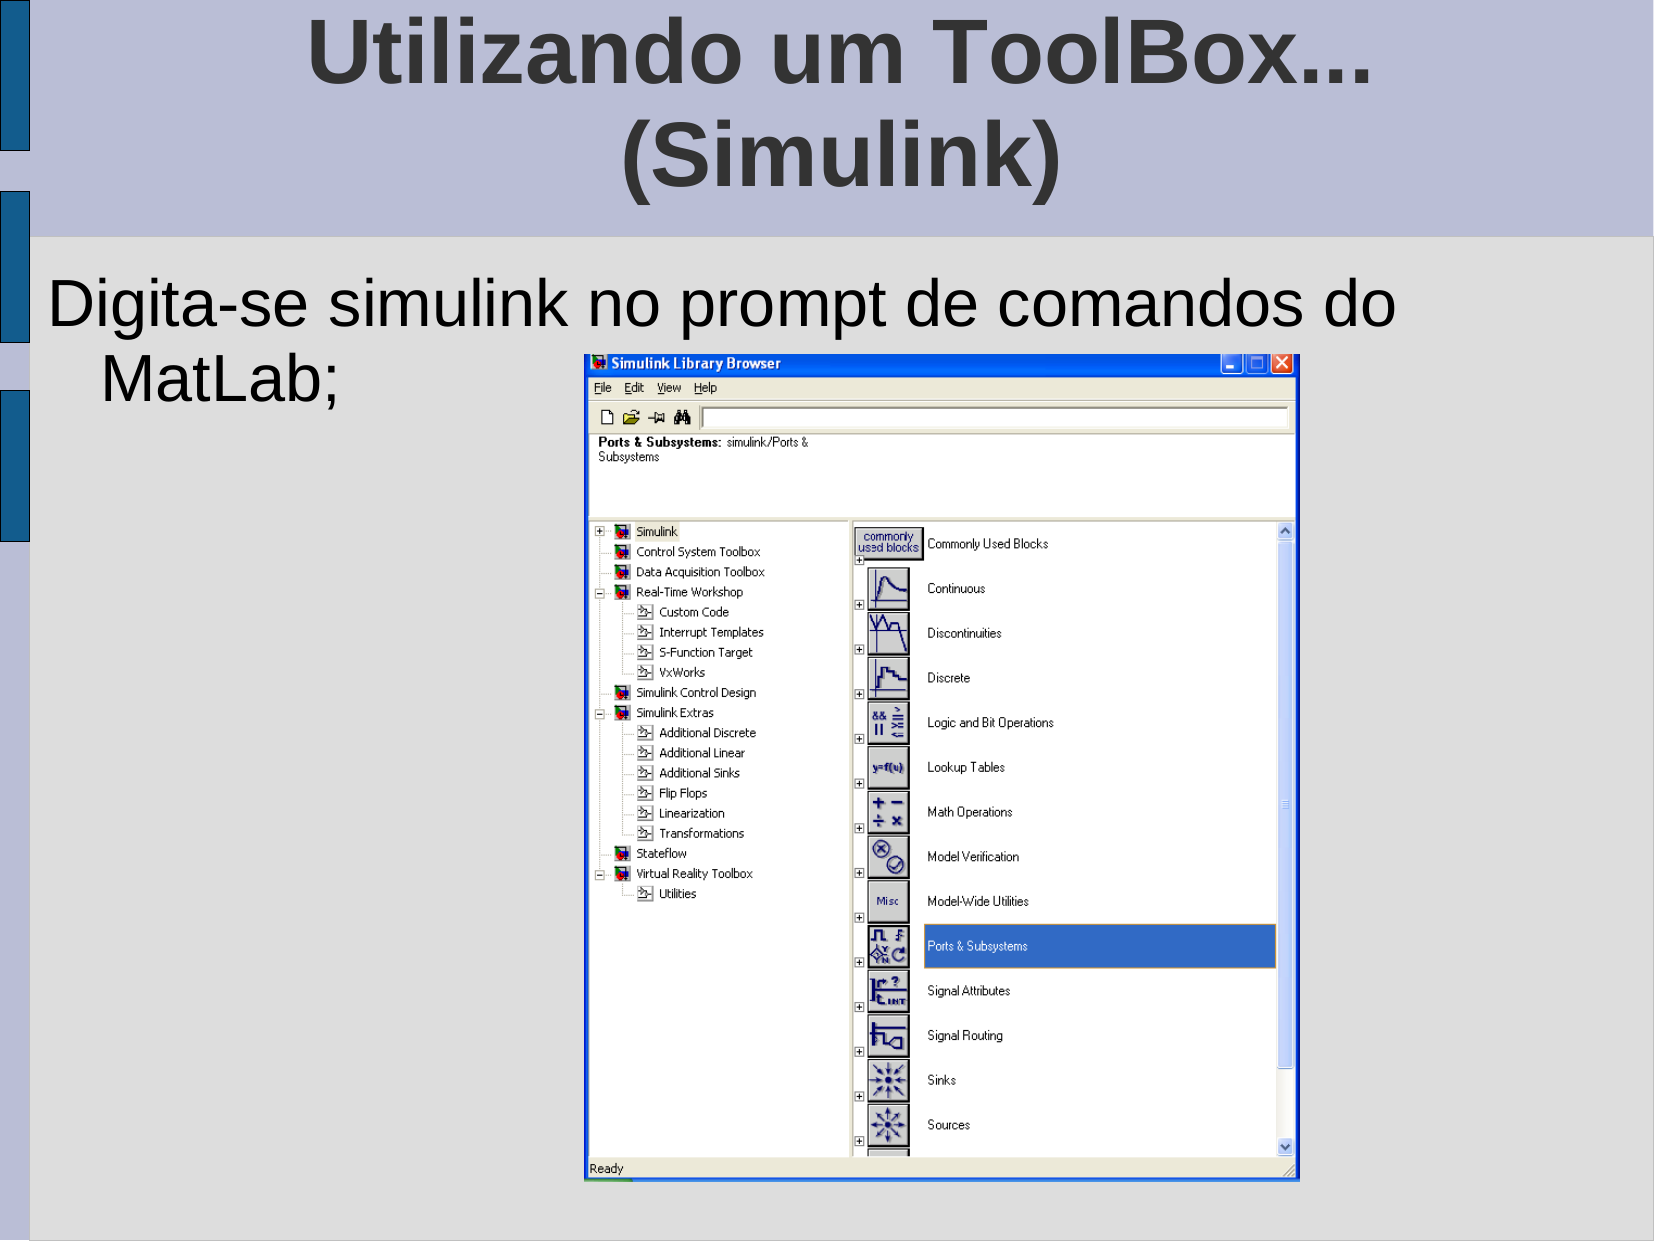

# Utilizando um ToolBox... (Simulink)
Digita-se simulink no prompt de comandos do MatLab;